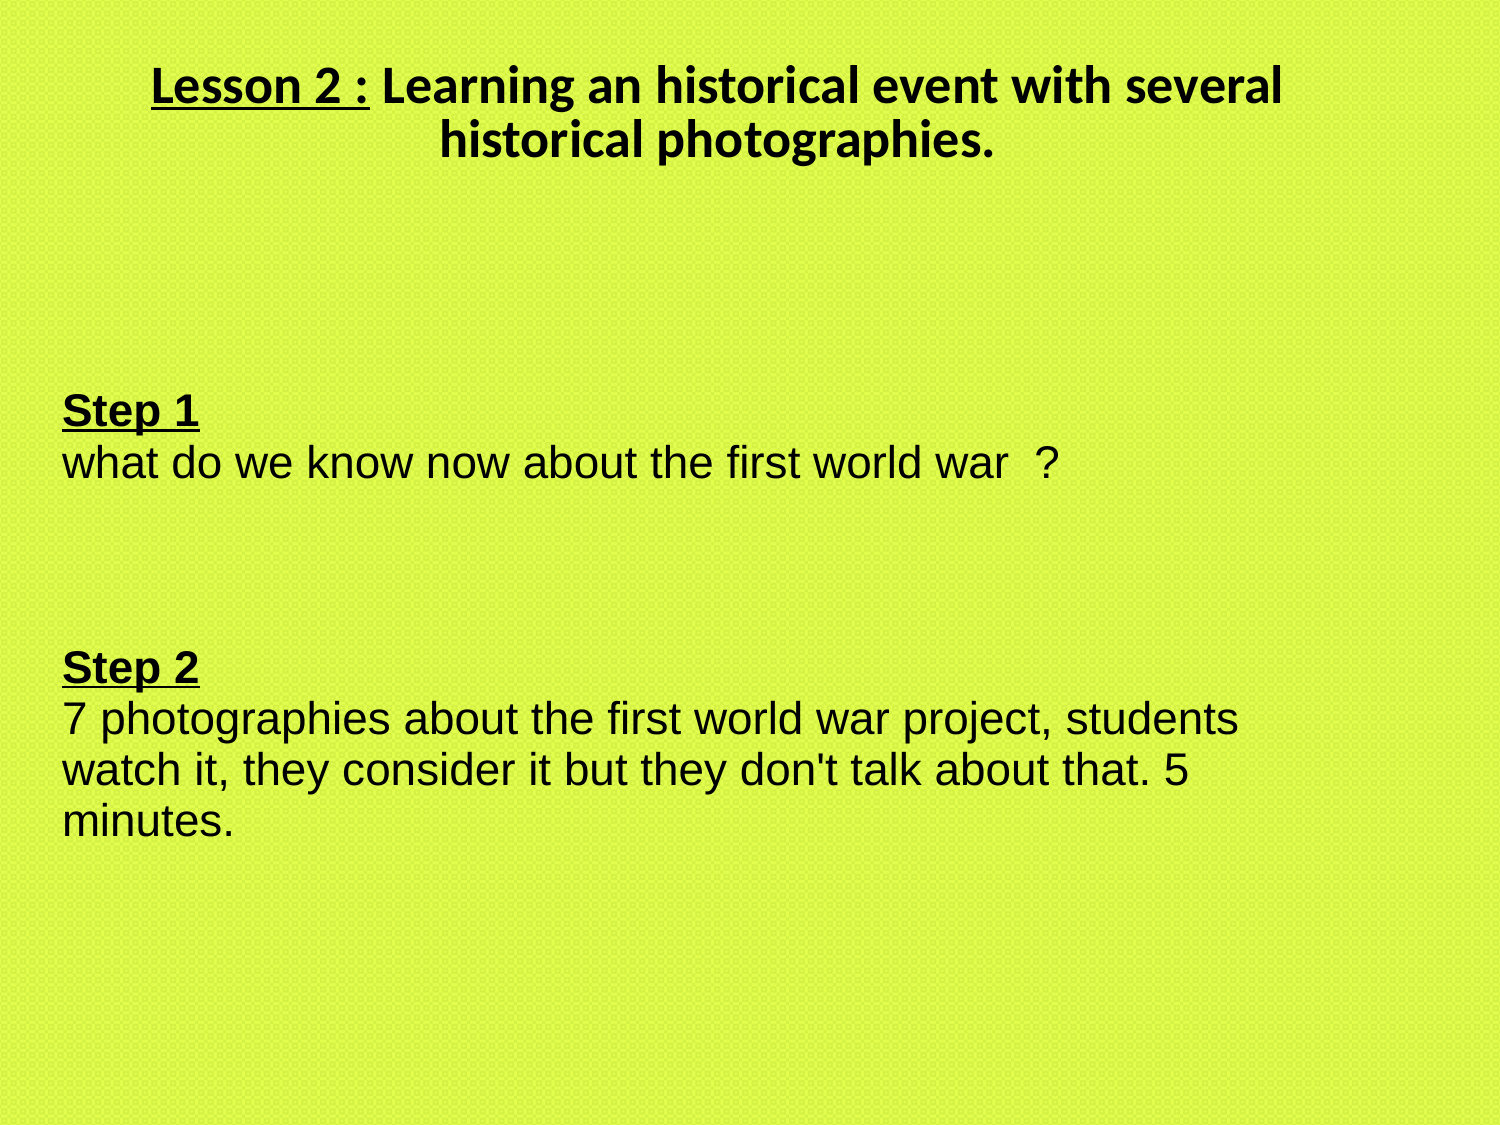

# Lesson 2 : Learning an historical event with several historical photographies.
Step 1
what do we know now about the first world war  ?
Step 2
7 photographies about the first world war project, students watch it, they consider it but they don't talk about that. 5 minutes.